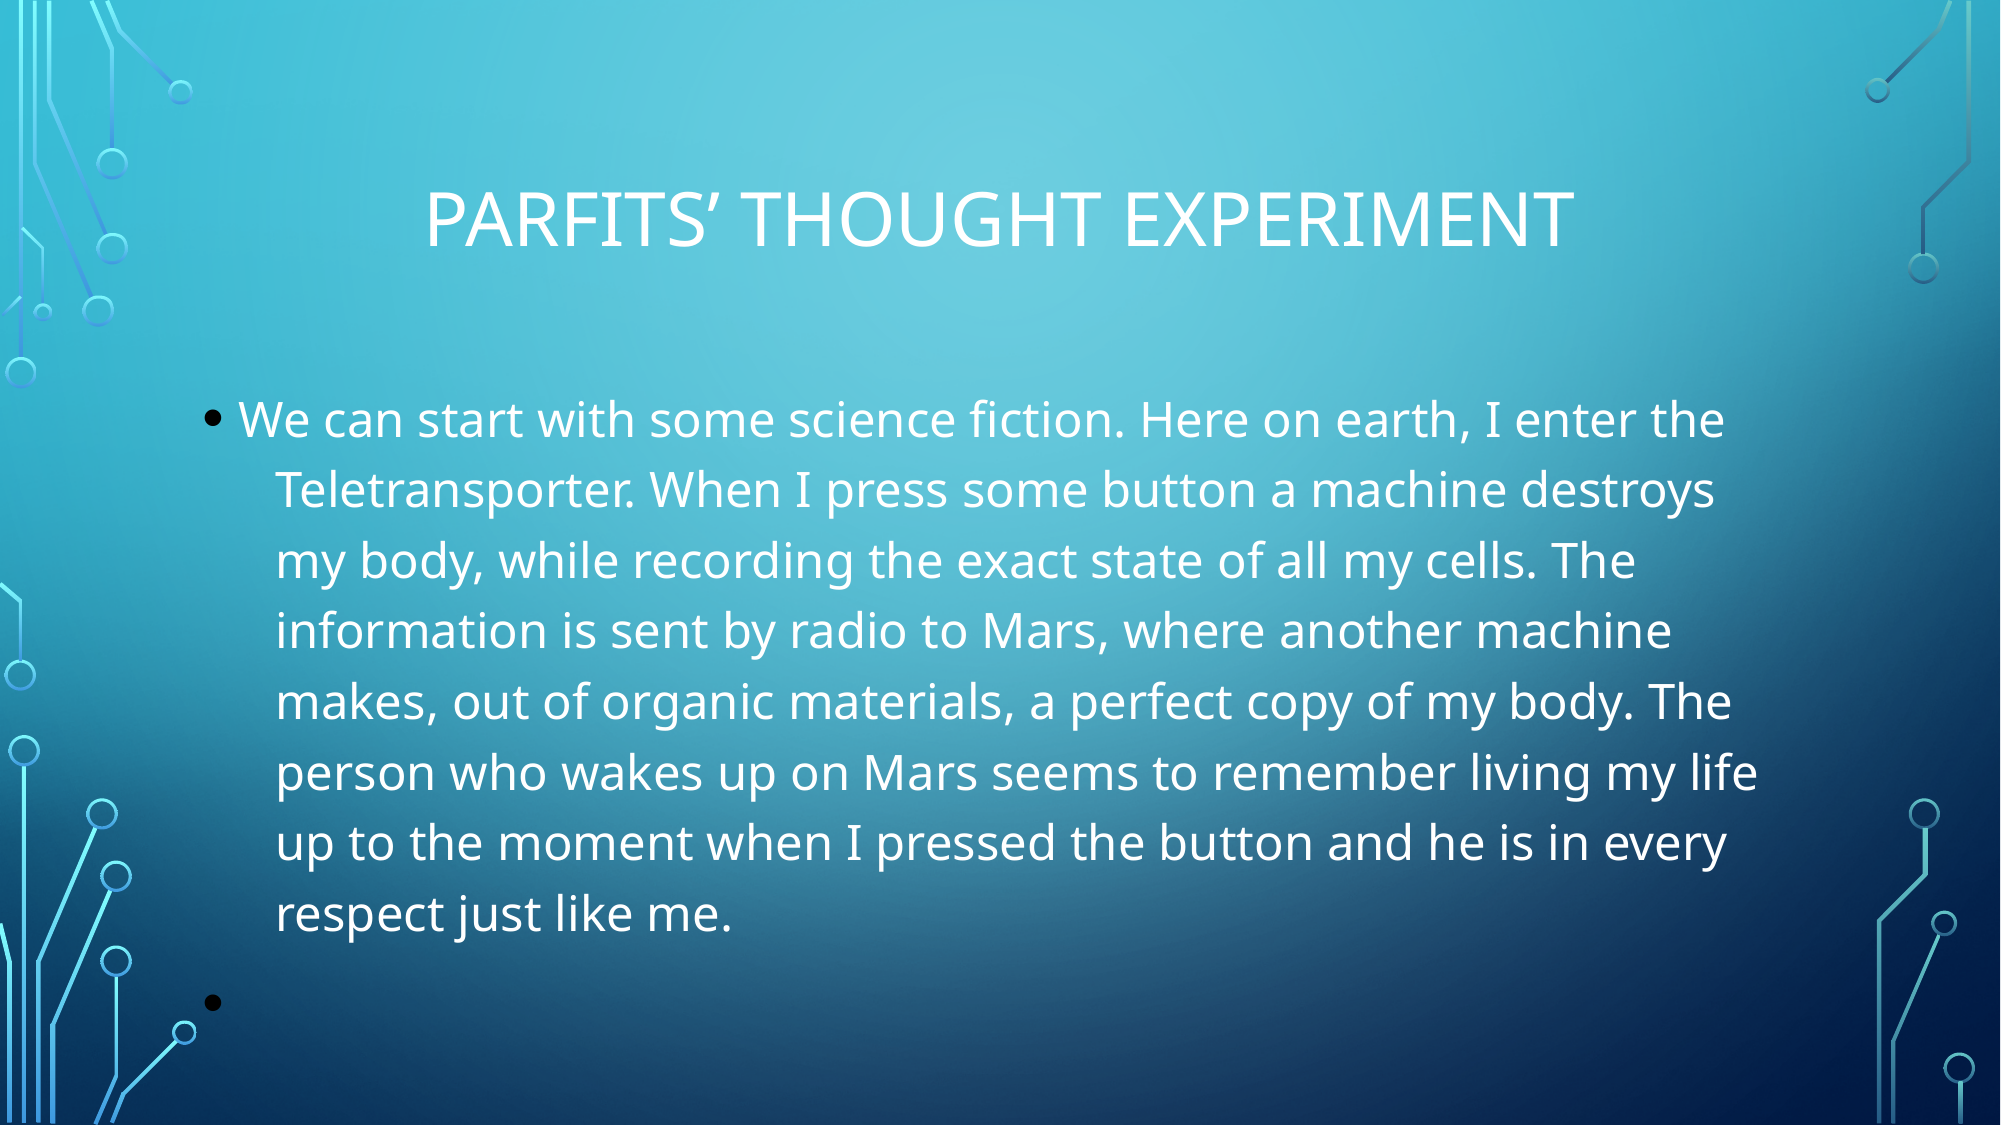

# PARFITS’ THOUGHT EXPERIMENT
We can start with some science fiction. Here on earth, I enter the Teletransporter. When I press some button a machine destroys my body, while recording the exact state of all my cells. The information is sent by radio to Mars, where another machine makes, out of organic materials, a perfect copy of my body. The person who wakes up on Mars seems to remember living my life up to the moment when I pressed the button and he is in every respect just like me.